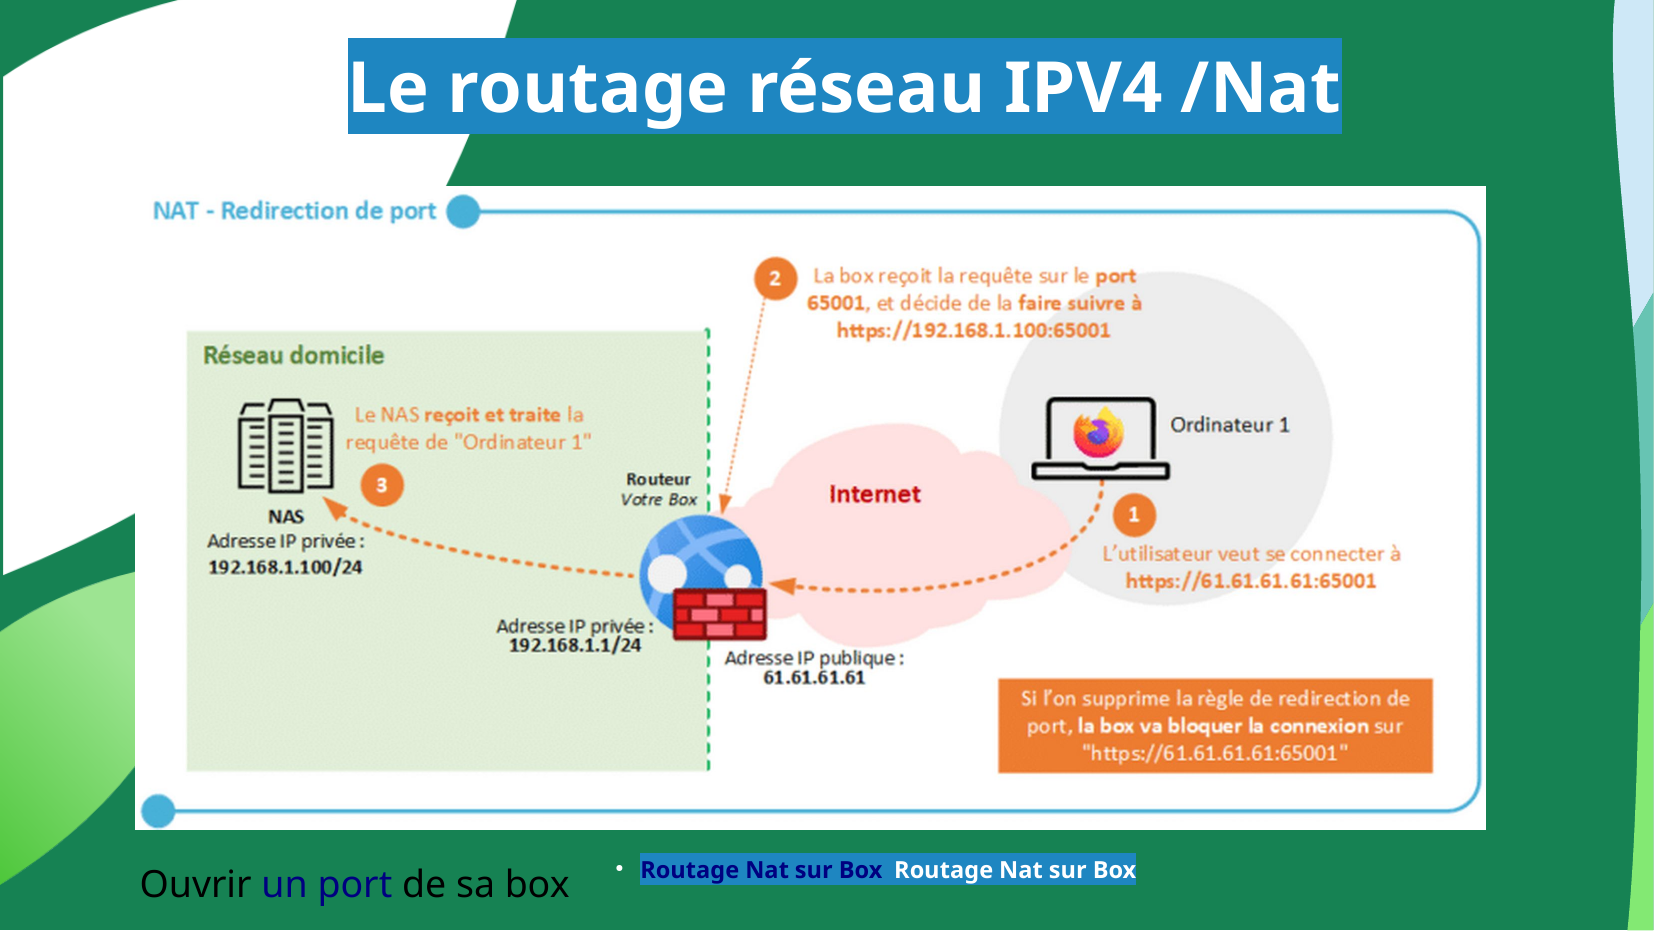

# Le routage réseau IPV4 /Nat
Routage Nat sur Box Routage Nat sur Box
Ouvrir un port de sa box